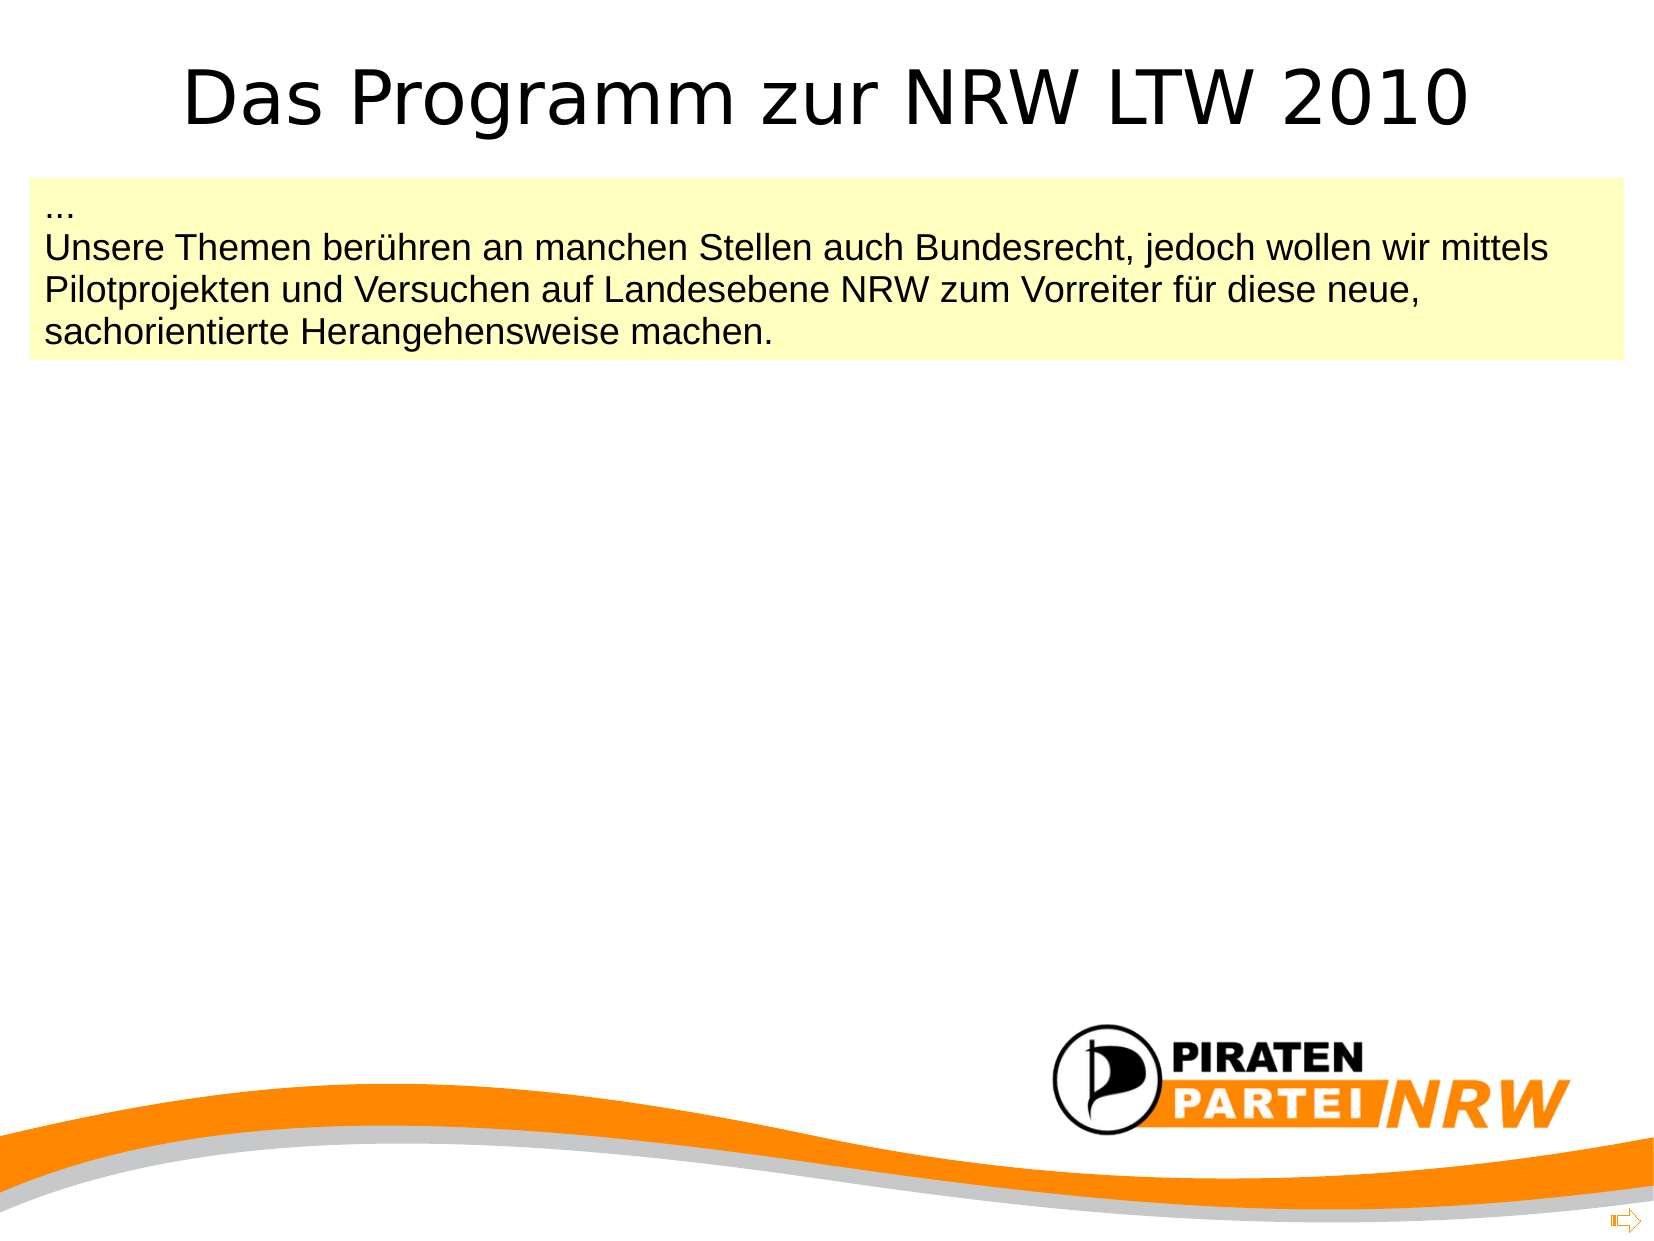

# Das Programm zur NRW LTW 2010
| ... Unsere Themen berühren an manchen Stellen auch Bundesrecht, jedoch wollen wir mittels Pilotprojekten und Versuchen auf Landesebene NRW zum Vorreiter für diese neue, sachorientierte Herangehensweise machen. |
| --- |